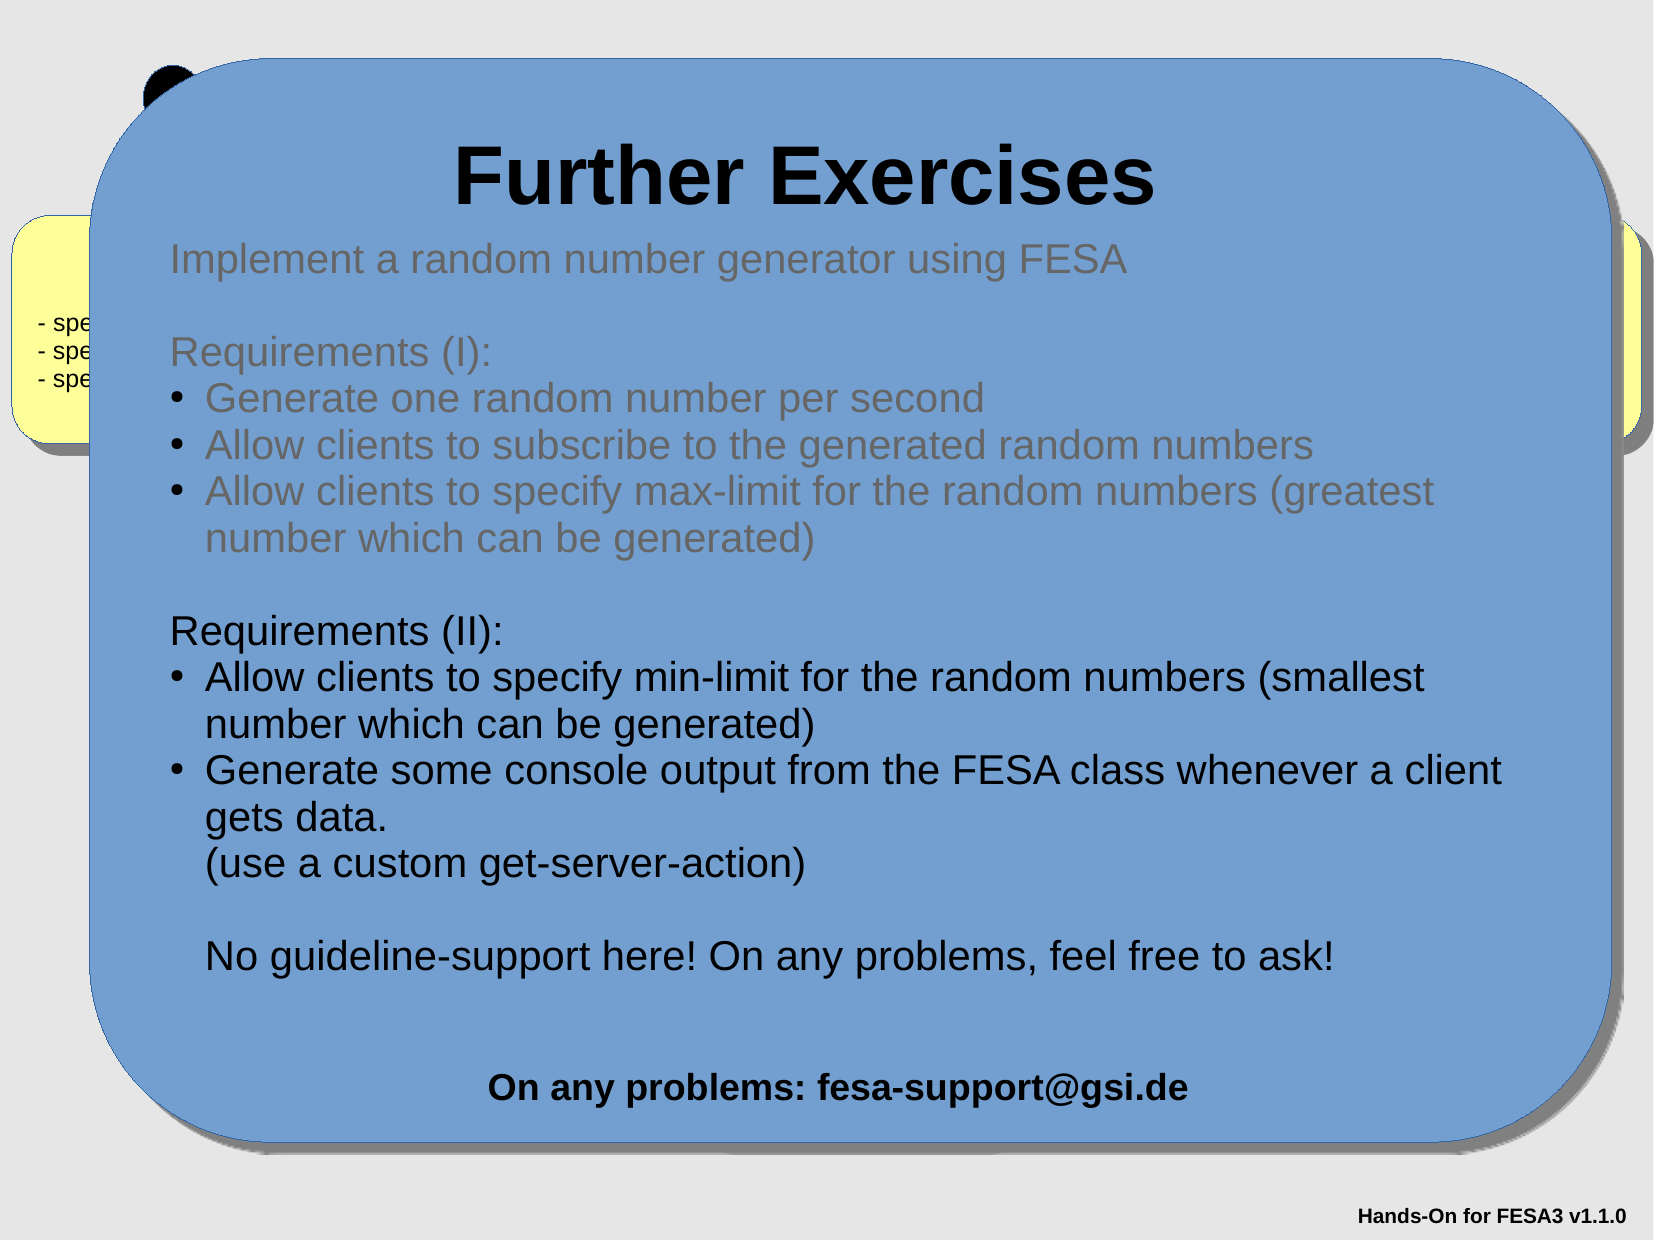

Further Exercises
Implement a random number generator using FESA
Requirements (I):
Generate one random number per second
Allow clients to subscribe to the generated random numbers
Allow clients to specify max-limit for the random numbers (greatest number which can be generated)
Requirements (II):
Allow clients to specify min-limit for the random numbers (smallest number which can be generated)
Generate some console output from the FESA class whenever a client gets data.
(use a custom get-server-action)
No guideline-support here! On any problems, feel free to ask!
On any problems: fesa-support@gsi.de